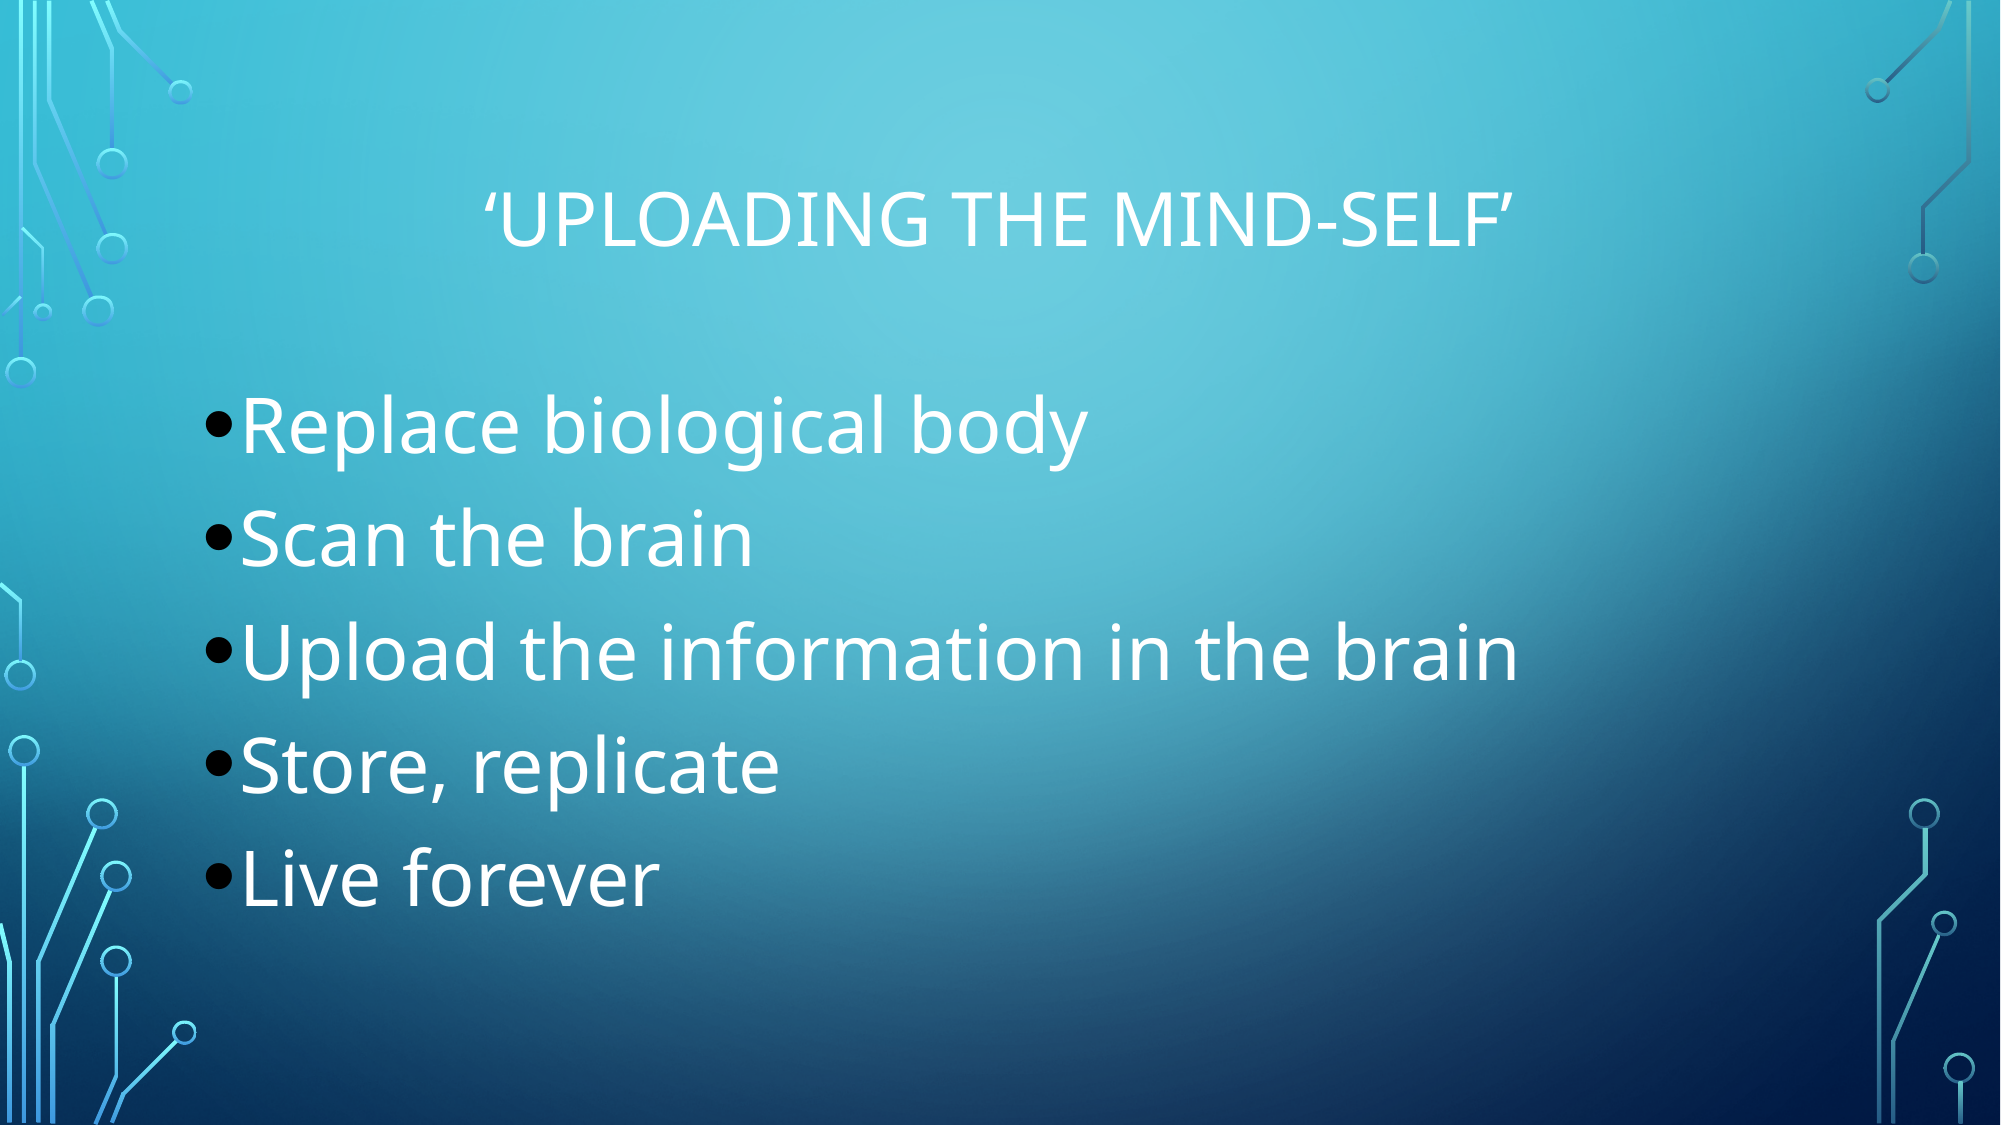

# ‘Uploading the Mind-self’
Replace biological body
Scan the brain
Upload the information in the brain
Store, replicate
Live forever